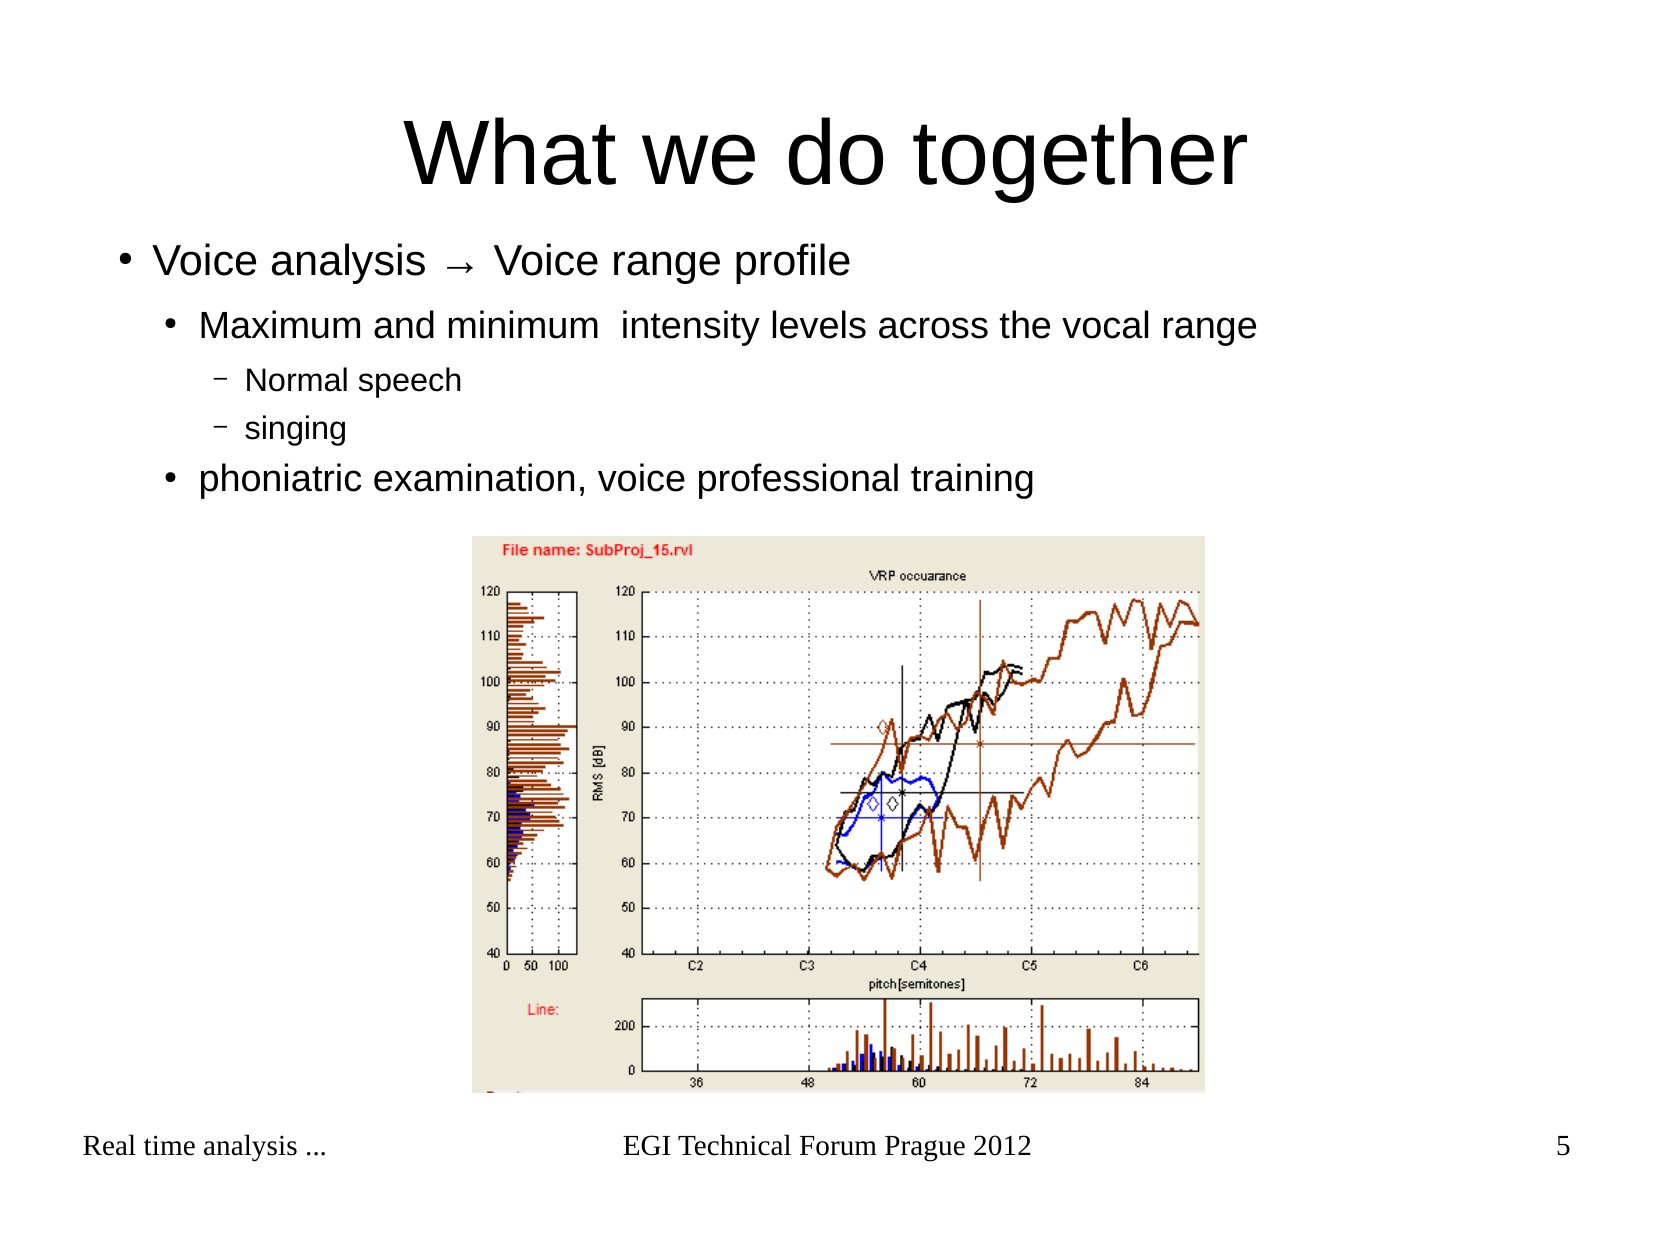

# What we do together
Voice analysis → Voice range profile
Maximum and minimum intensity levels across the vocal range
Normal speech
singing
phoniatric examination, voice professional training
Real time analysis ...
EGI Technical Forum Prague 2012
5